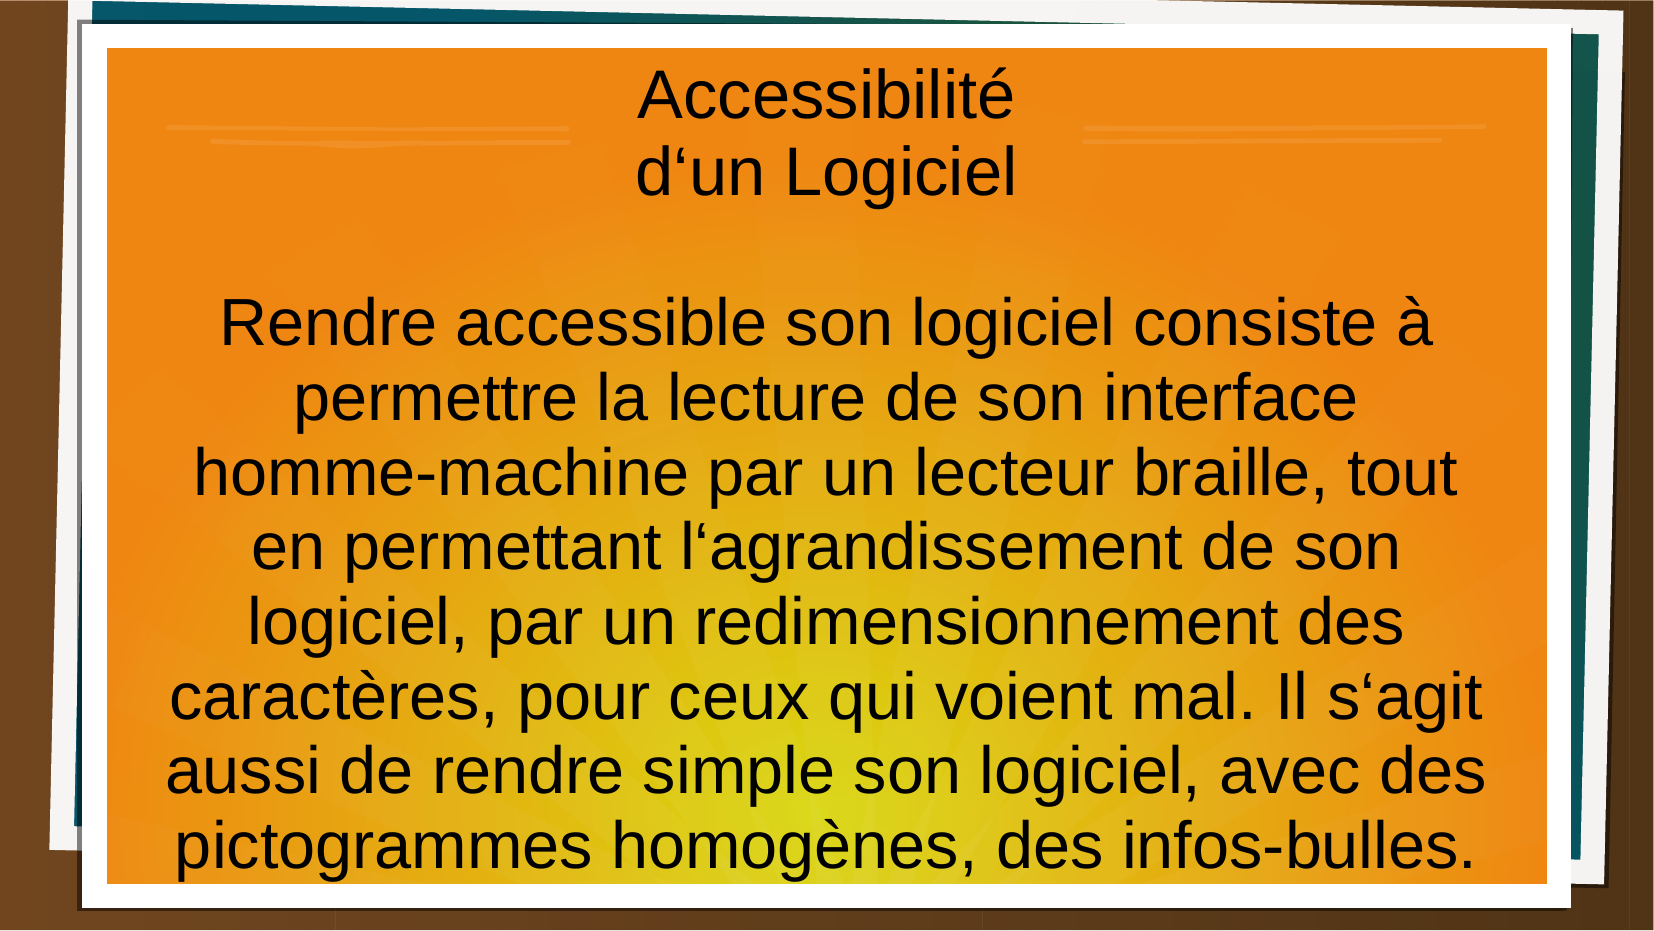

# Accessibilité d‘un Logiciel
Rendre accessible son logiciel consiste à permettre la lecture de son interface homme-machine par un lecteur braille, tout en permettant l‘agrandissement de son logiciel, par un redimensionnement des caractères, pour ceux qui voient mal. Il s‘agit aussi de rendre simple son logiciel, avec des pictogrammes homogènes, des infos-bulles.